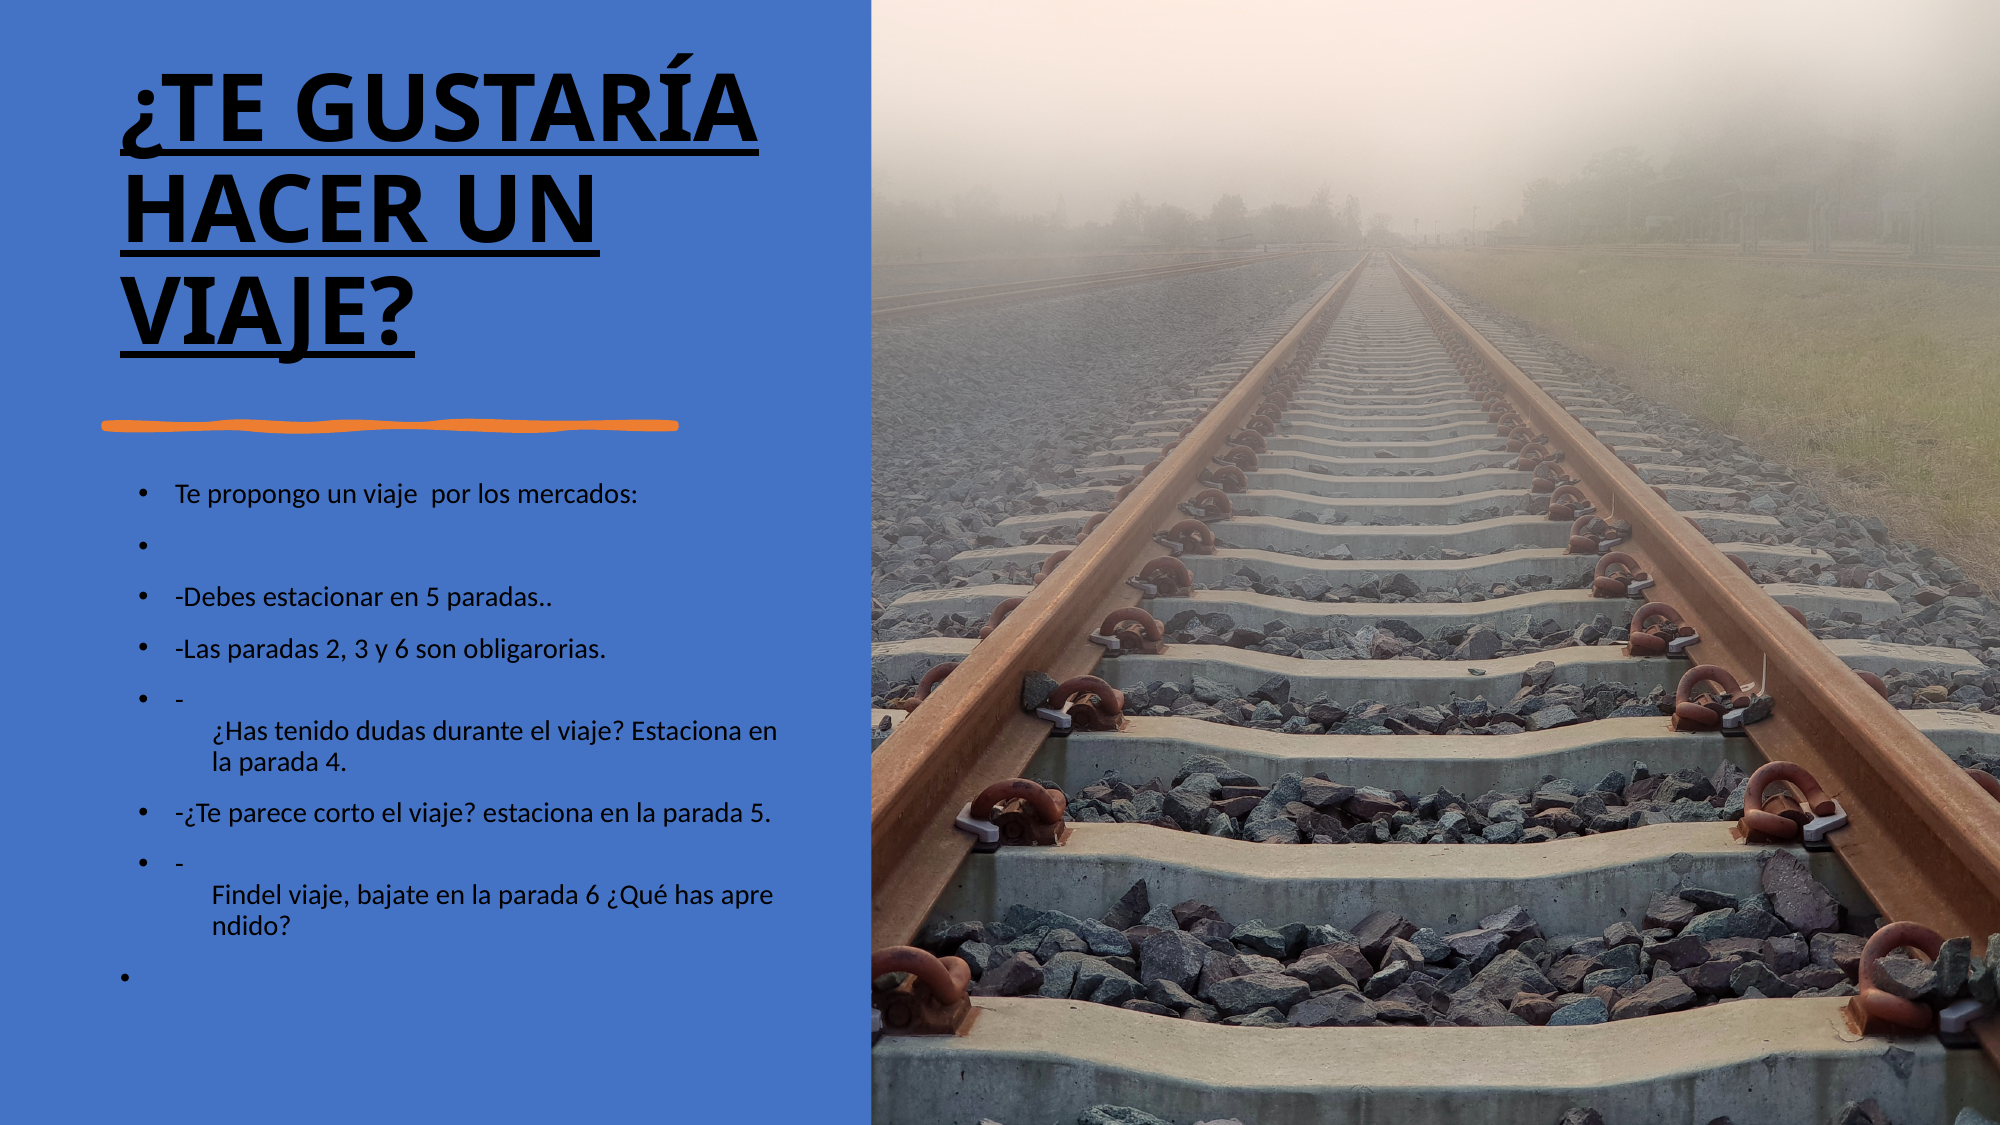

# ¿TE GUSTARÍA HACER UN VIAJE?
Te propongo un viaje  por los mercados:
-Debes estacionar en 5 paradas..
-Las paradas 2, 3 y 6 son obligarorias.
-¿Has tenido dudas durante el viaje? Estaciona en la parada 4.
-¿Te parece corto el viaje? estaciona en la parada 5.
-Findel viaje, bajate en la parada 6 ¿Qué has aprendido?